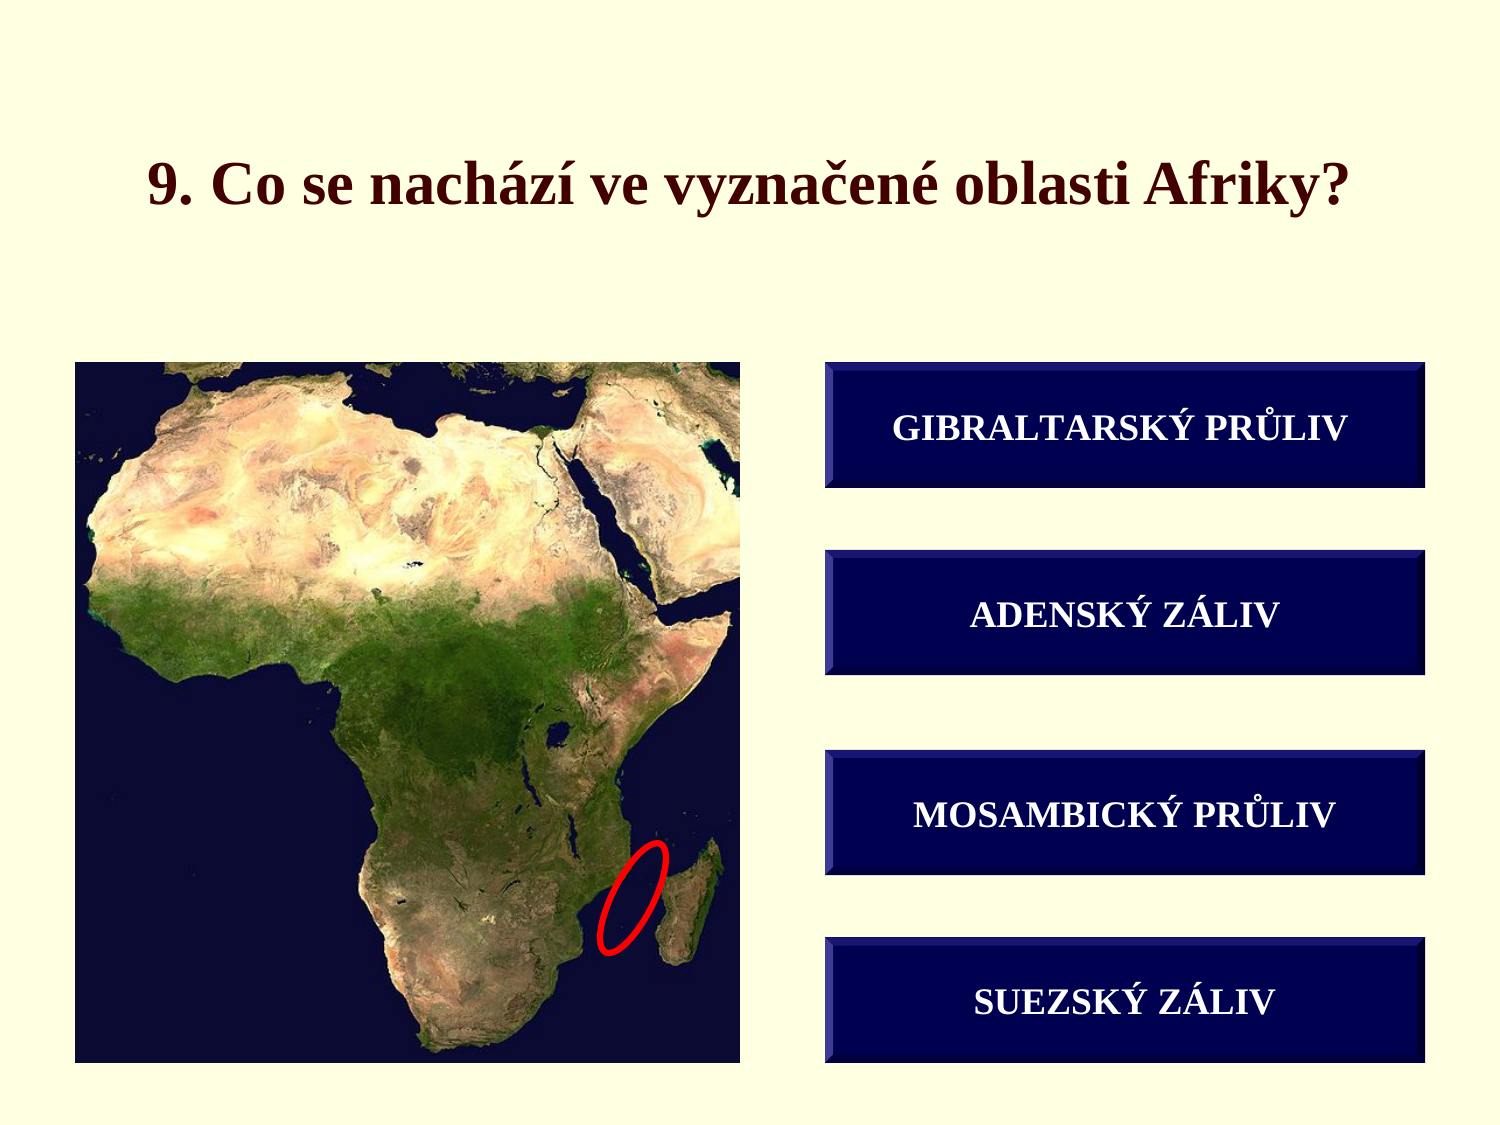

# 9. Co se nachází ve vyznačené oblasti Afriky?
GIBRALTARSKÝ PRŮLIV
ADENSKÝ ZÁLIV
MOSAMBICKÝ PRŮLIV
SUEZSKÝ ZÁLIV